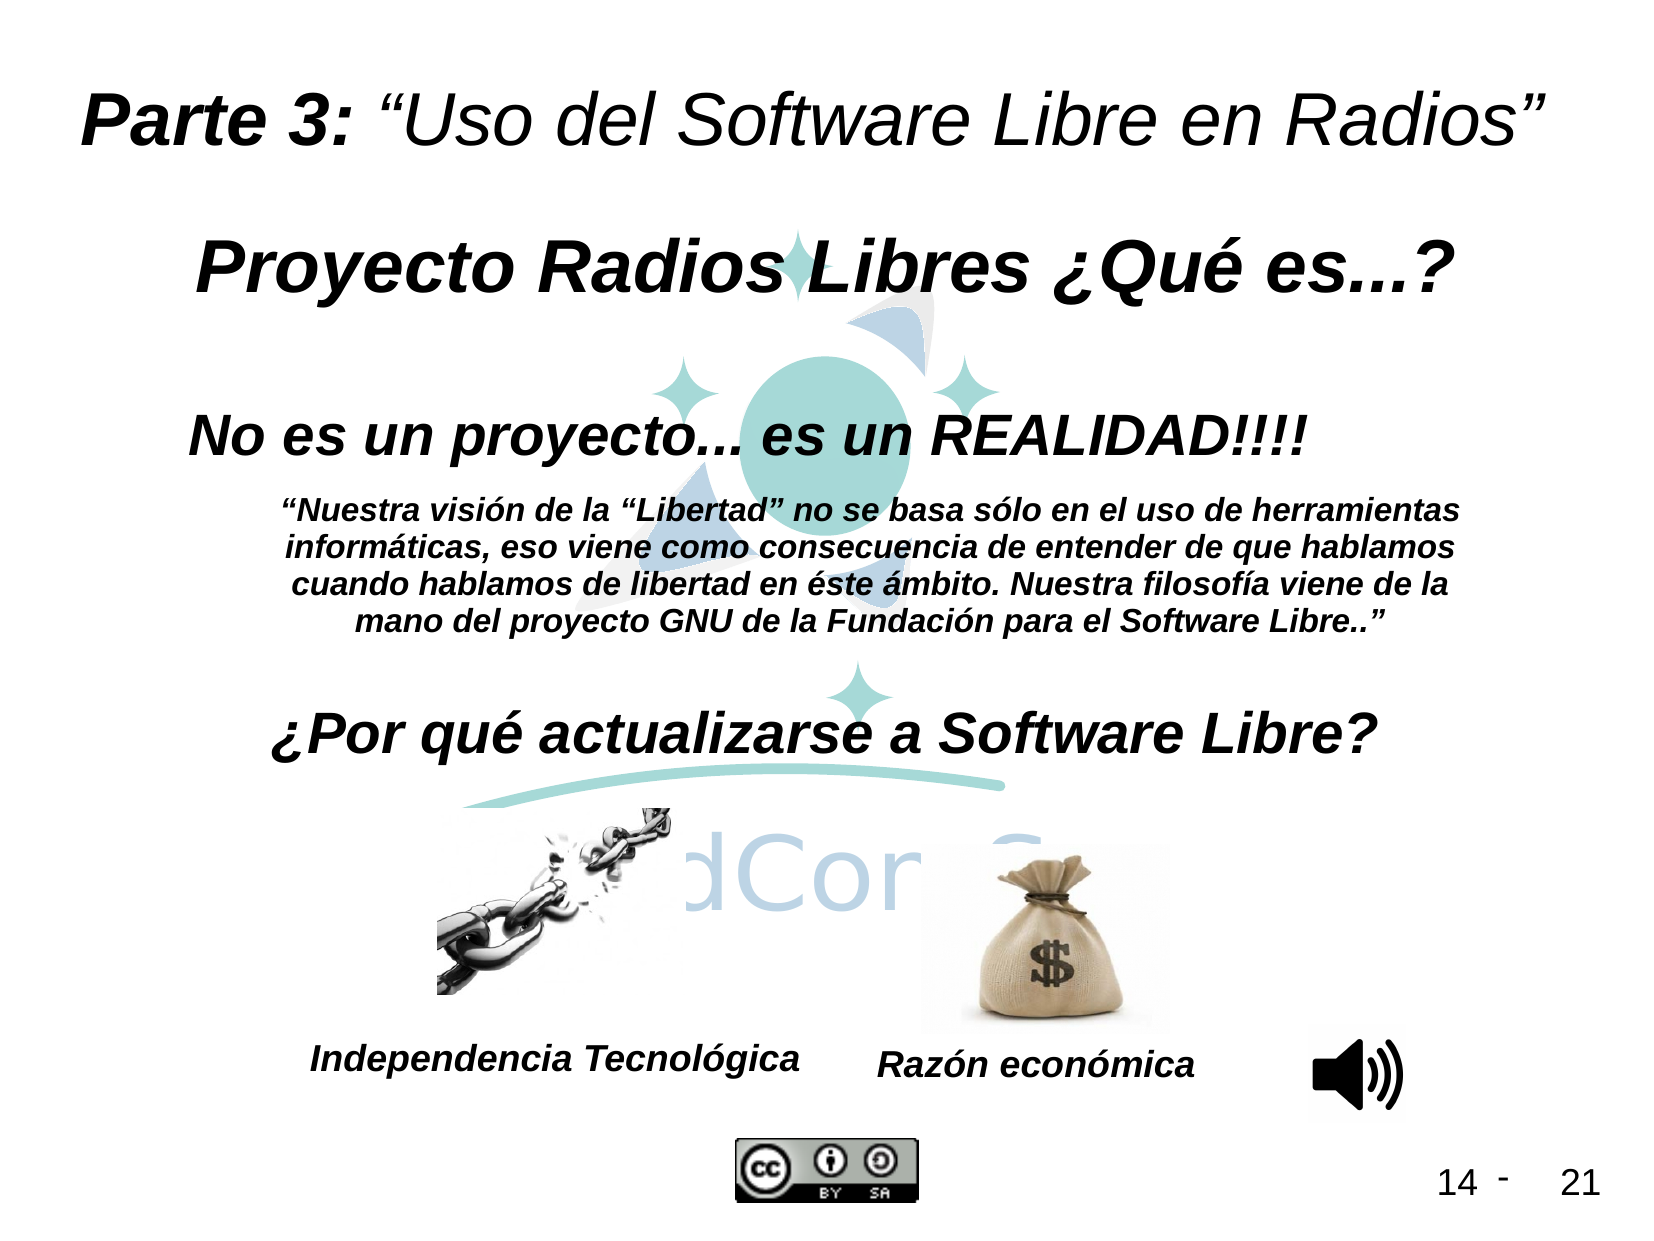

Parte 3: “Uso del Software Libre en Radios”
# Proyecto Radios Libres ¿Qué es...?
No es un proyecto... es un REALIDAD!!!!
“Nuestra visión de la “Libertad” no se basa sólo en el uso de herramientas informáticas, eso viene como consecuencia de entender de que hablamos cuando hablamos de libertad en éste ámbito. Nuestra filosofía viene de la mano del proyecto GNU de la Fundación para el Software Libre..”
¿Por qué actualizarse a Software Libre?
Independencia Tecnológica
Razón económica
-
21